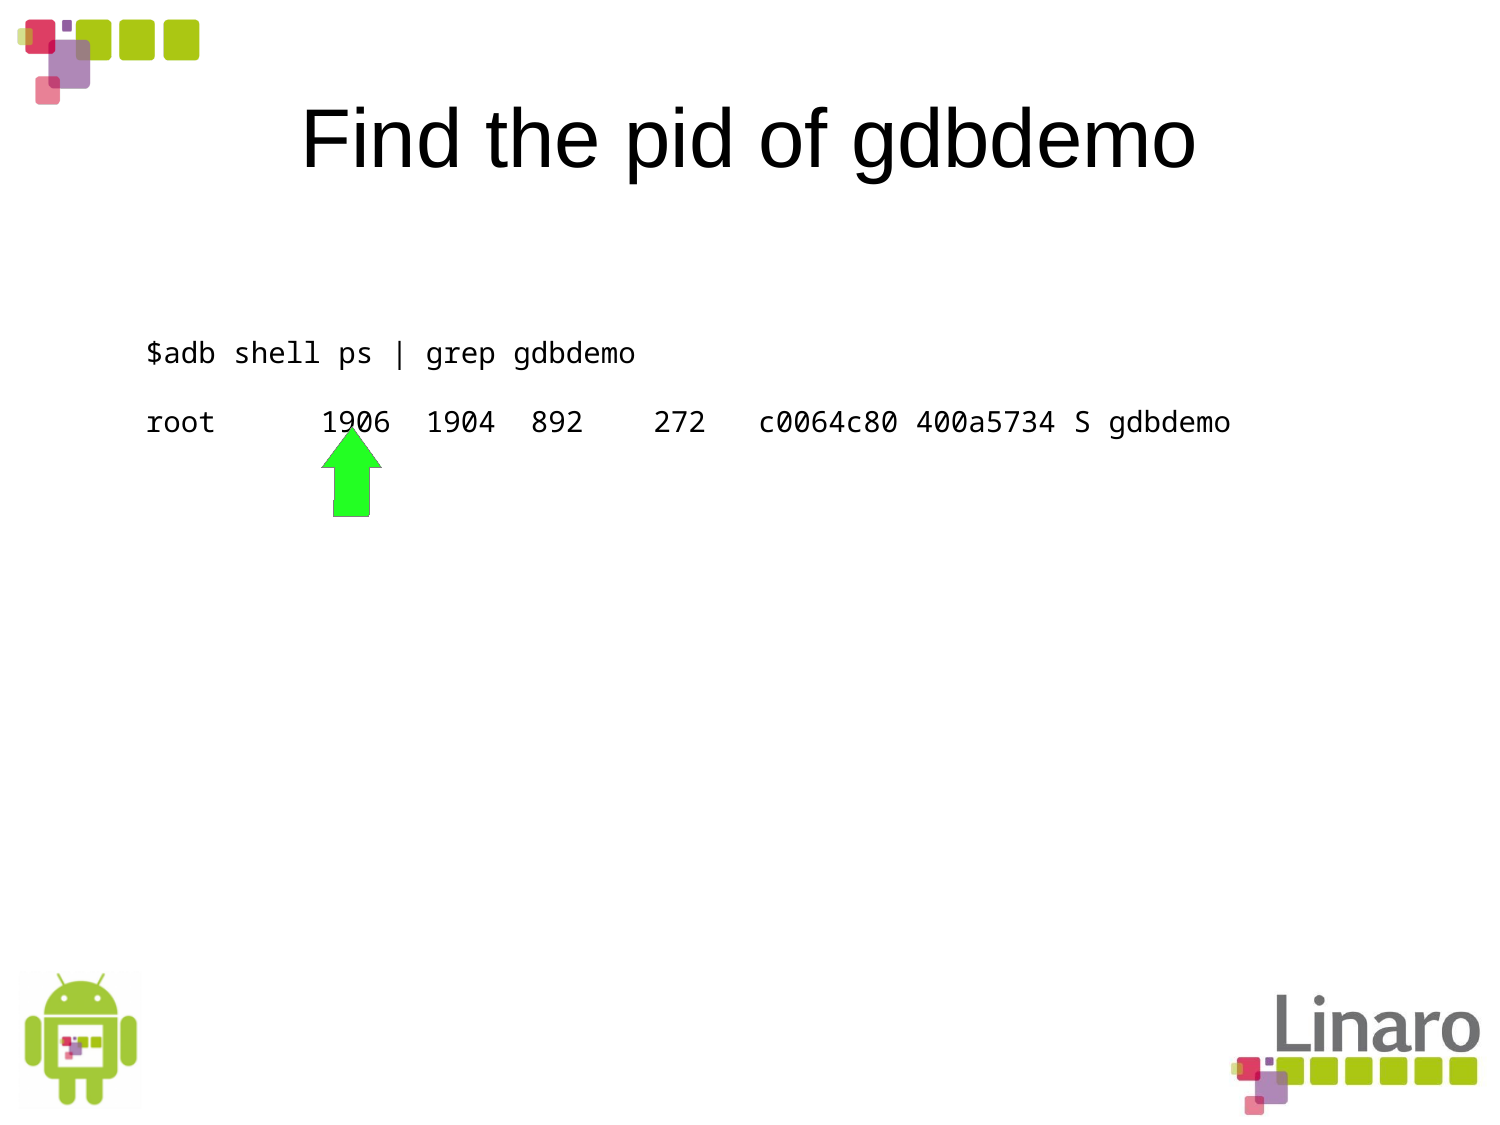

# Find the pid of gdbdemo
$adb shell ps | grep gdbdemo
root 1906 1904 892 272 c0064c80 400a5734 S gdbdemo